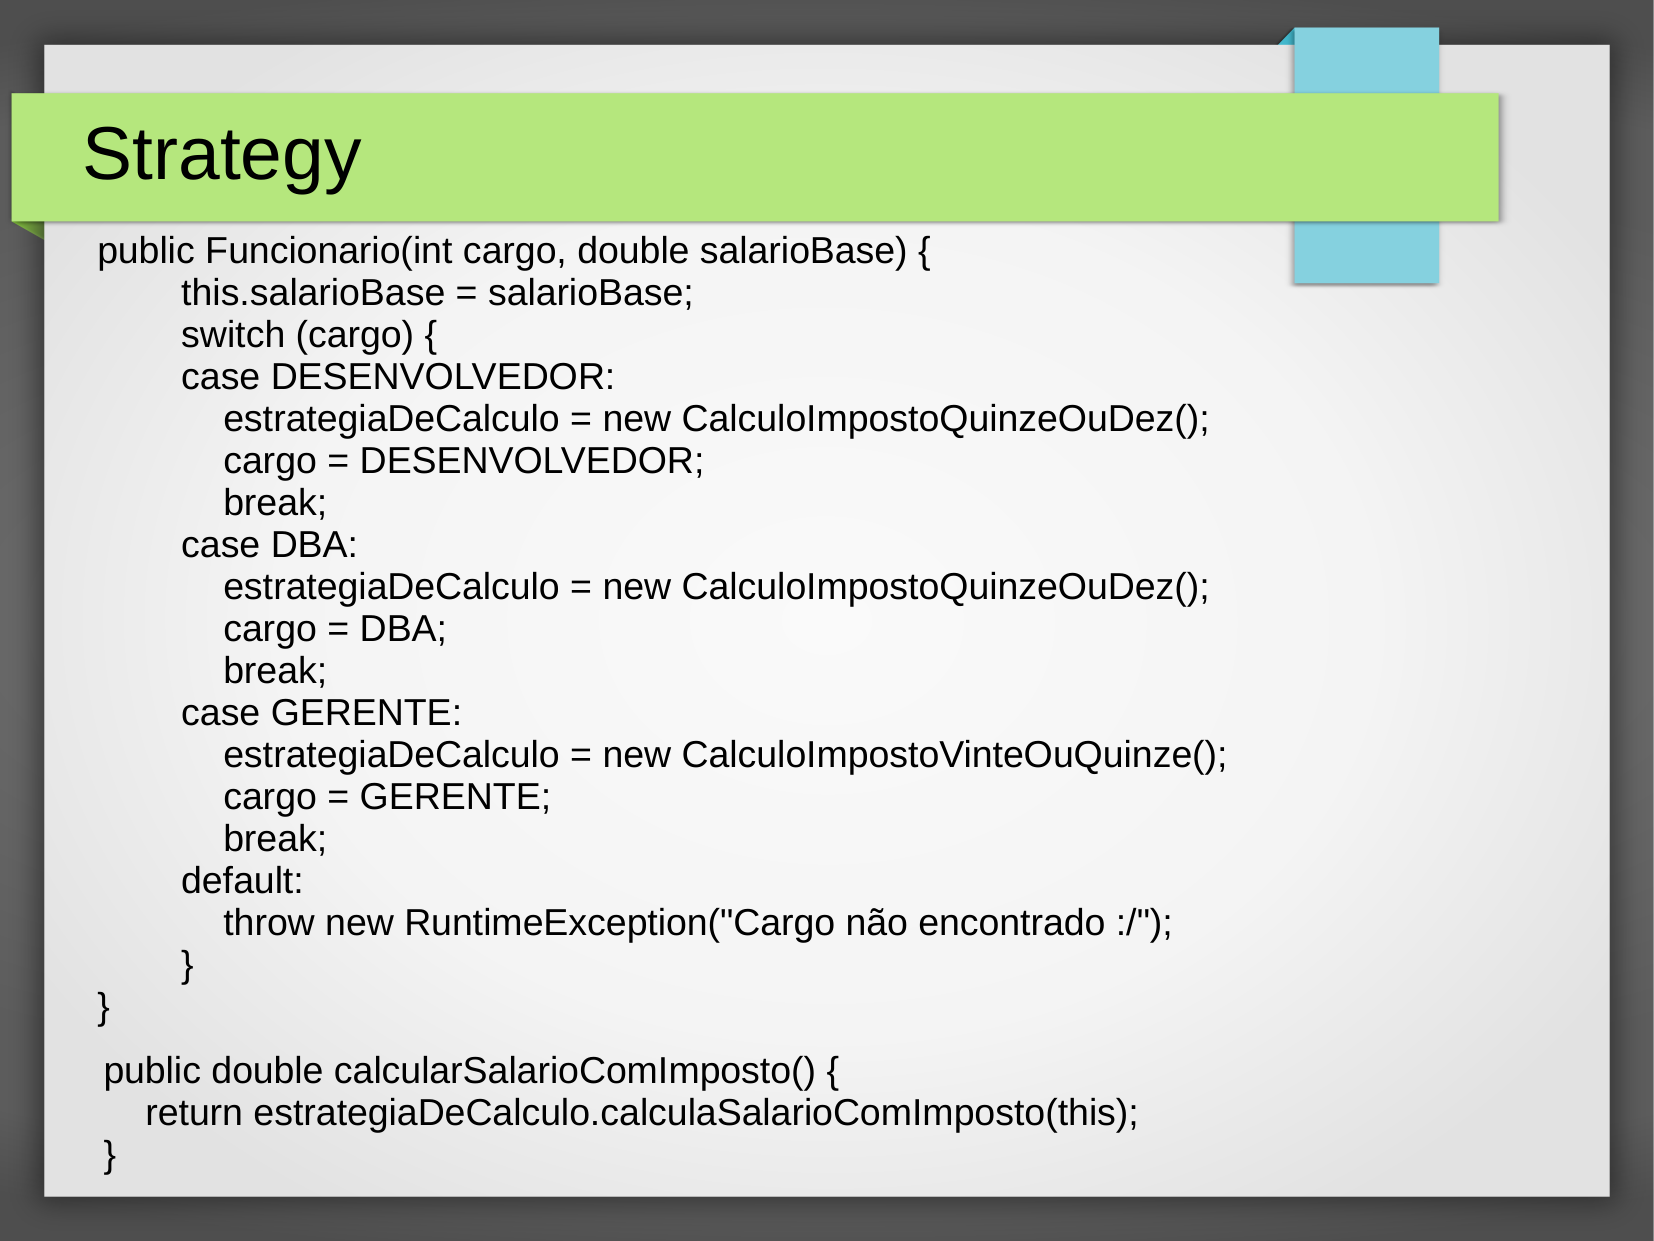

# Strategy
public Funcionario(int cargo, double salarioBase) {
 this.salarioBase = salarioBase;
 switch (cargo) {
 case DESENVOLVEDOR:
 estrategiaDeCalculo = new CalculoImpostoQuinzeOuDez();
 cargo = DESENVOLVEDOR;
 break;
 case DBA:
 estrategiaDeCalculo = new CalculoImpostoQuinzeOuDez();
 cargo = DBA;
 break;
 case GERENTE:
 estrategiaDeCalculo = new CalculoImpostoVinteOuQuinze();
 cargo = GERENTE;
 break;
 default:
 throw new RuntimeException("Cargo não encontrado :/");
 }
}
public double calcularSalarioComImposto() {
 return estrategiaDeCalculo.calculaSalarioComImposto(this);
}